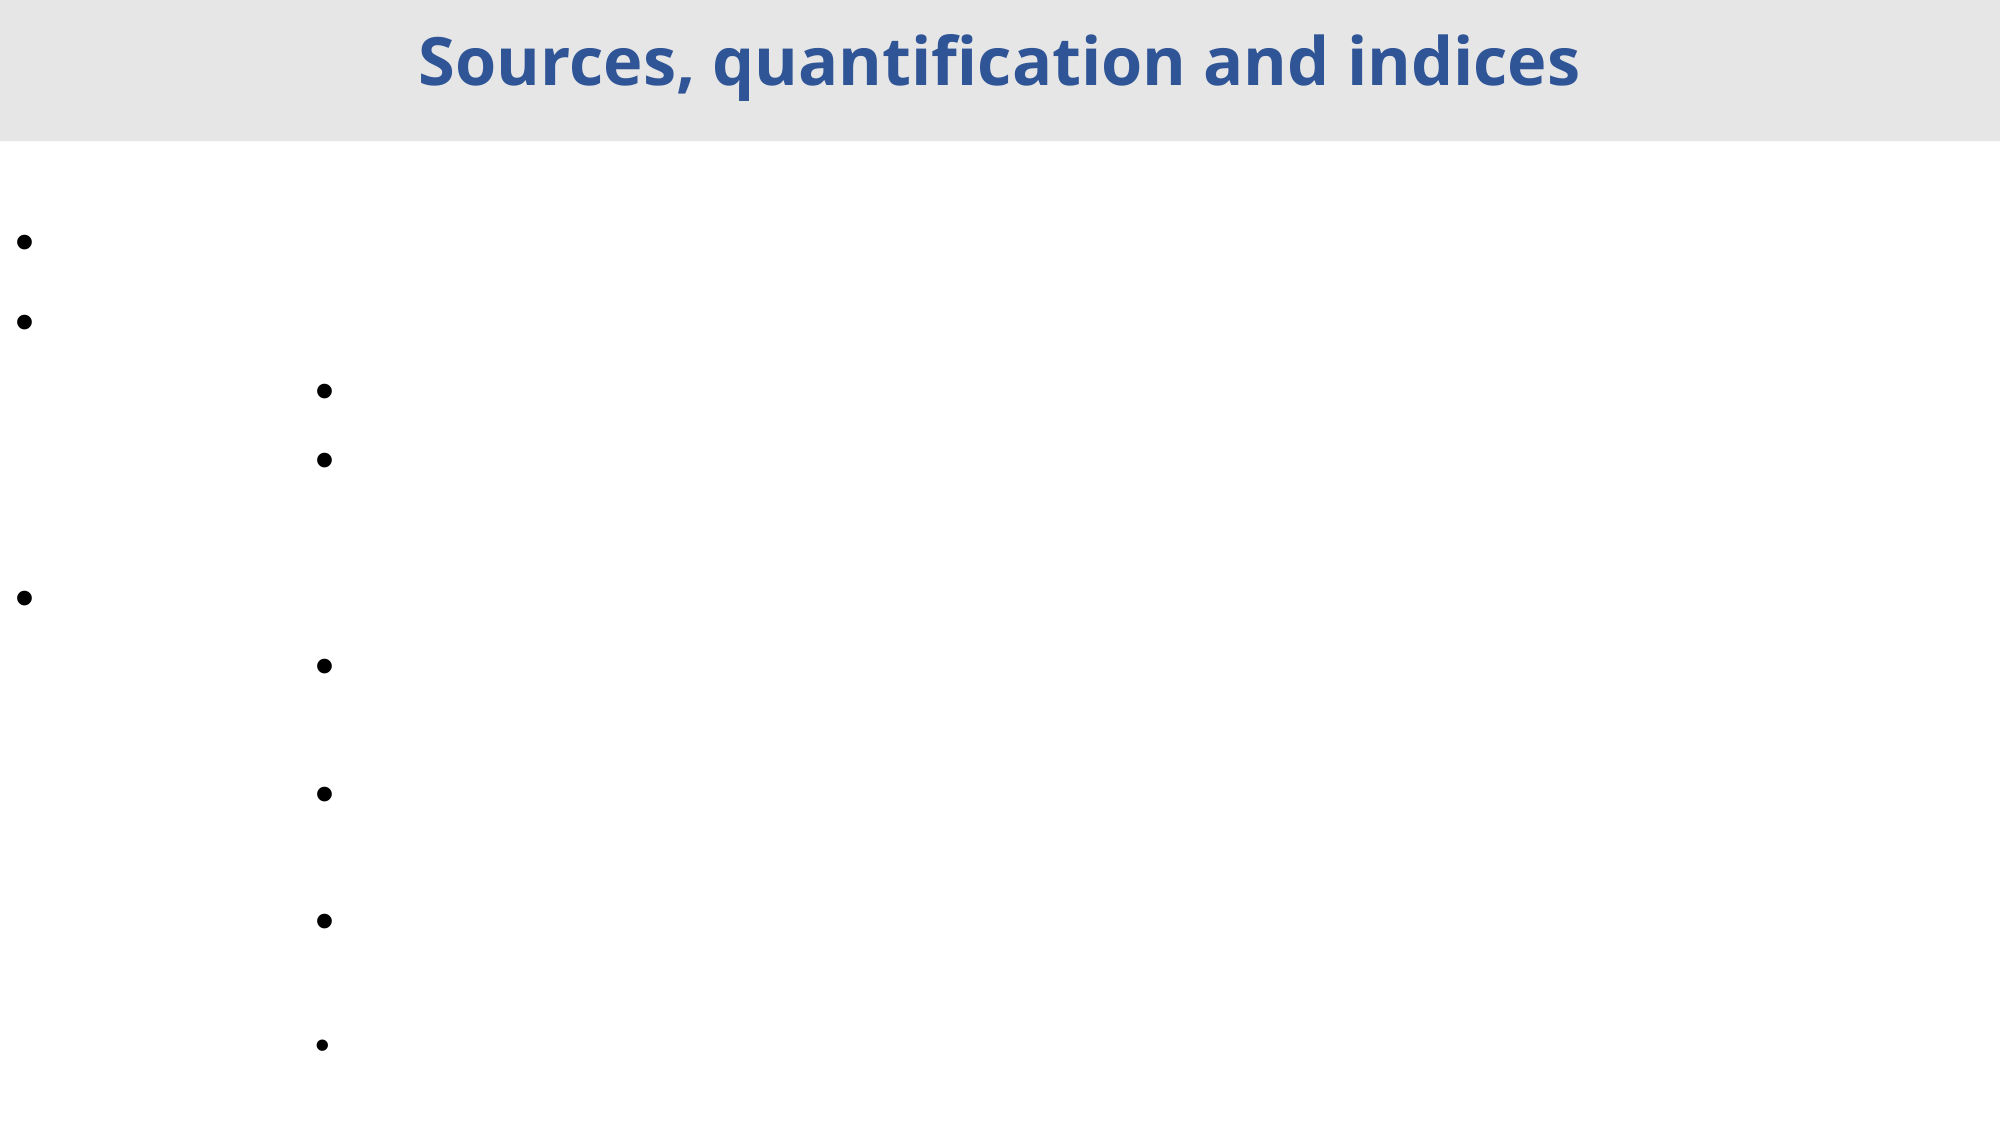

# Sources, quantification and indices
Sources: mostly similar to those of droughts
Quantification types:
Maximum water level, discharge: numerical information
Severity index reconstructions: from mainly qualitative (descriptive) to quantitative information
Severity index based reconstructions
Based on mixed information (water level, extension, duration, hydromorphological consequences, material damages)
3-, 4-, 5-, 7-scaled reconstructions – depending on the quantity and sensitivity of source data
Most common: 3-scaled – also served as a bases for the 500y (now up to 700y) European reconstruction